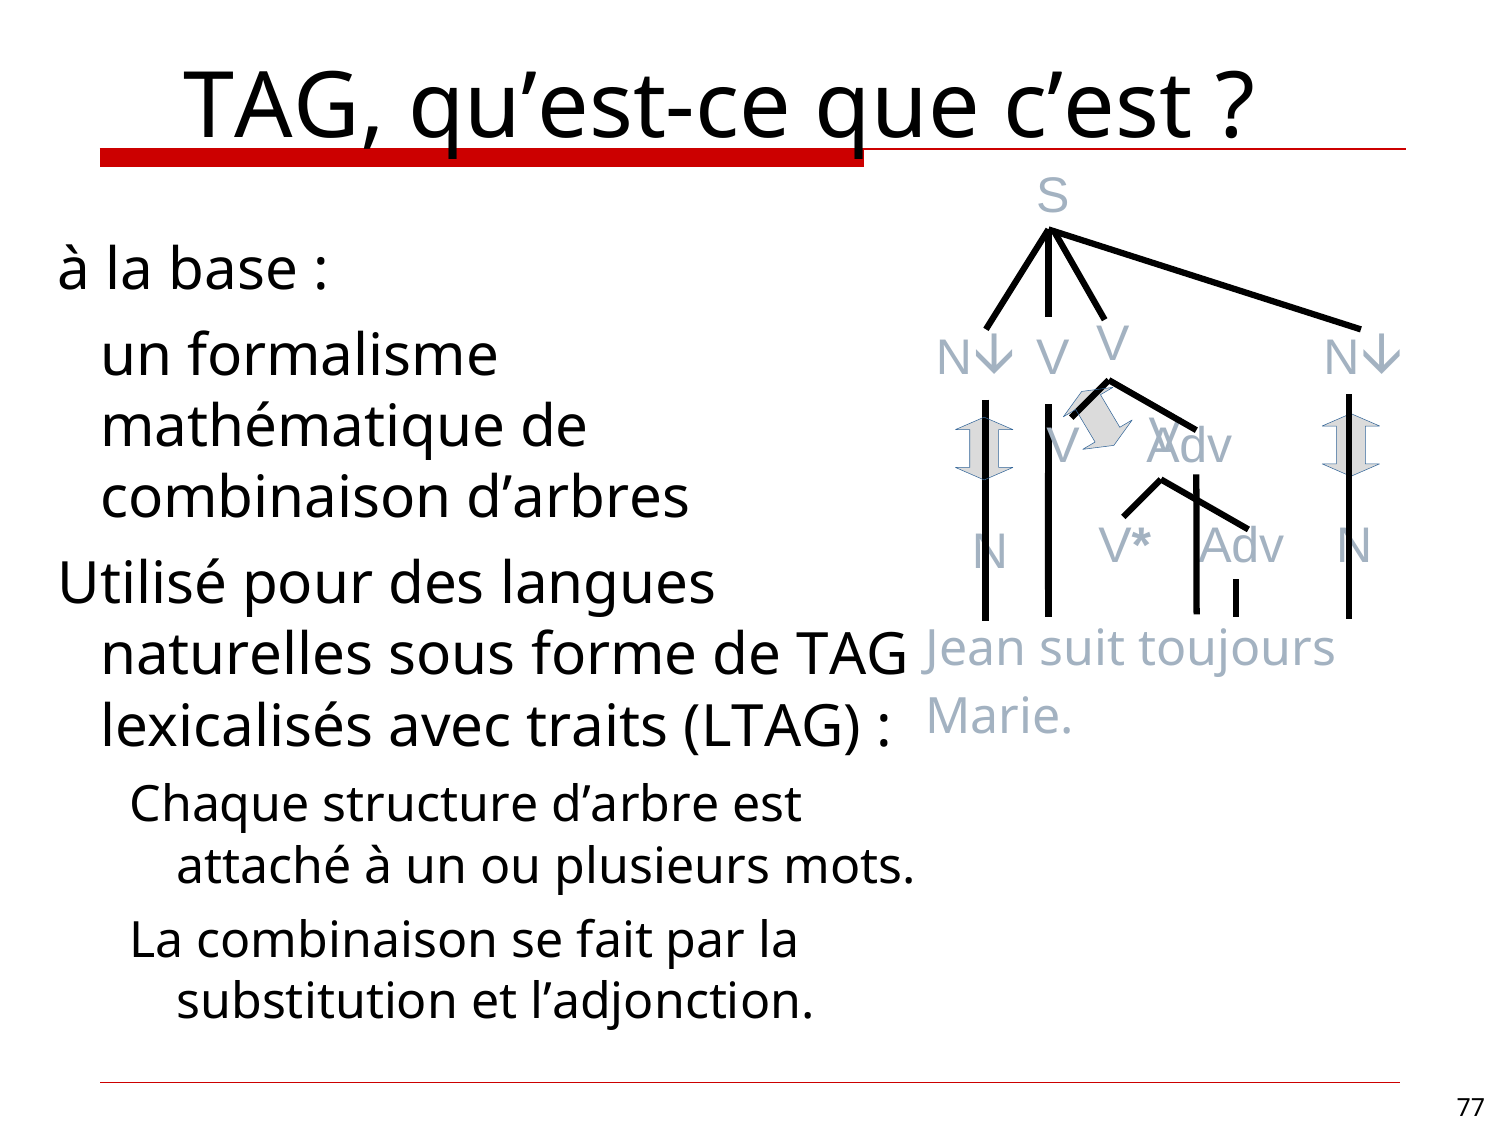

TAG, qu’est-ce que c’est ?
S
à la base :
	un formalisme mathématique de combinaison d’arbres
Utilisé pour des langues naturelles sous forme de TAG lexicalisés avec traits (LTAG) :
Chaque structure d’arbre est attaché à un ou plusieurs mots.
La combinaison se fait par la substitution et l’adjonction.
V
V
Adv
N
V
N
V
V*
Adv
N
N
Jean suit toujours Marie.
77